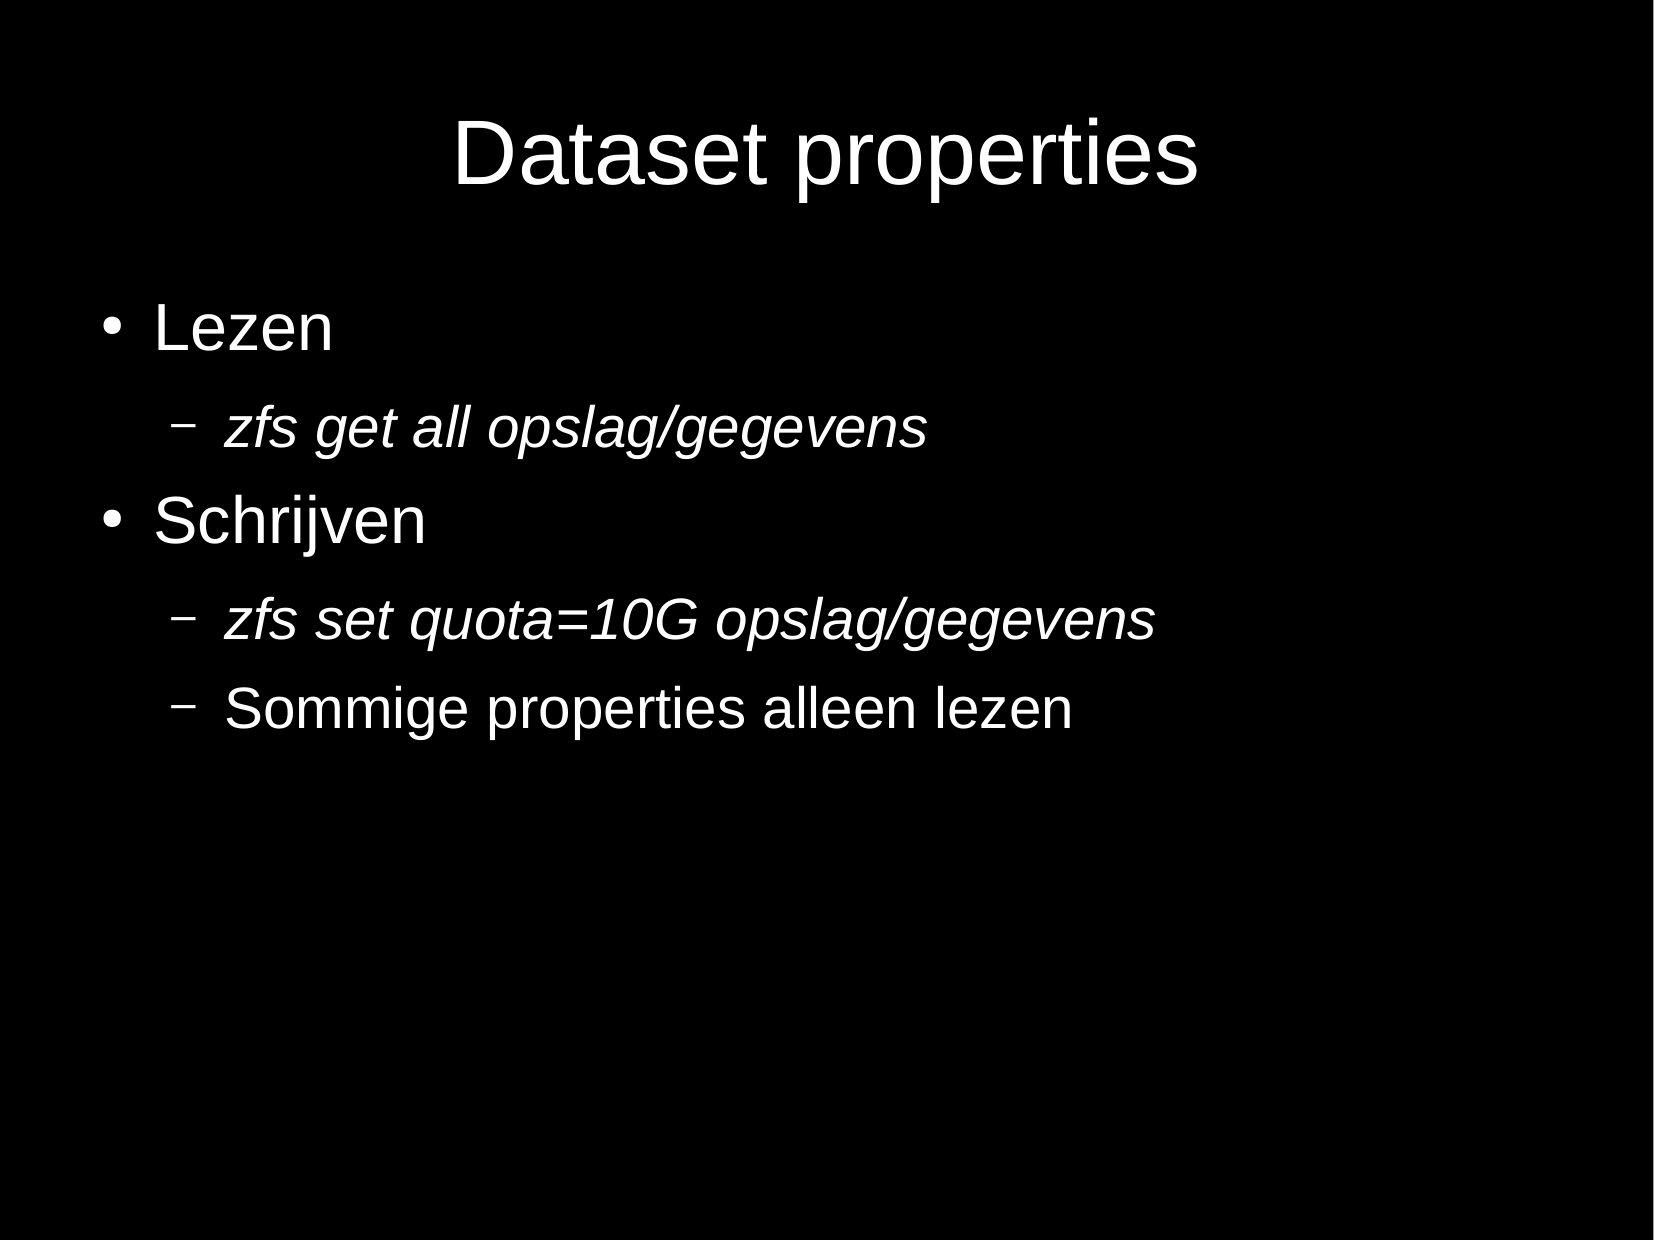

# Dataset properties
Lezen
zfs get all opslag/gegevens
Schrijven
zfs set quota=10G opslag/gegevens
Sommige properties alleen lezen